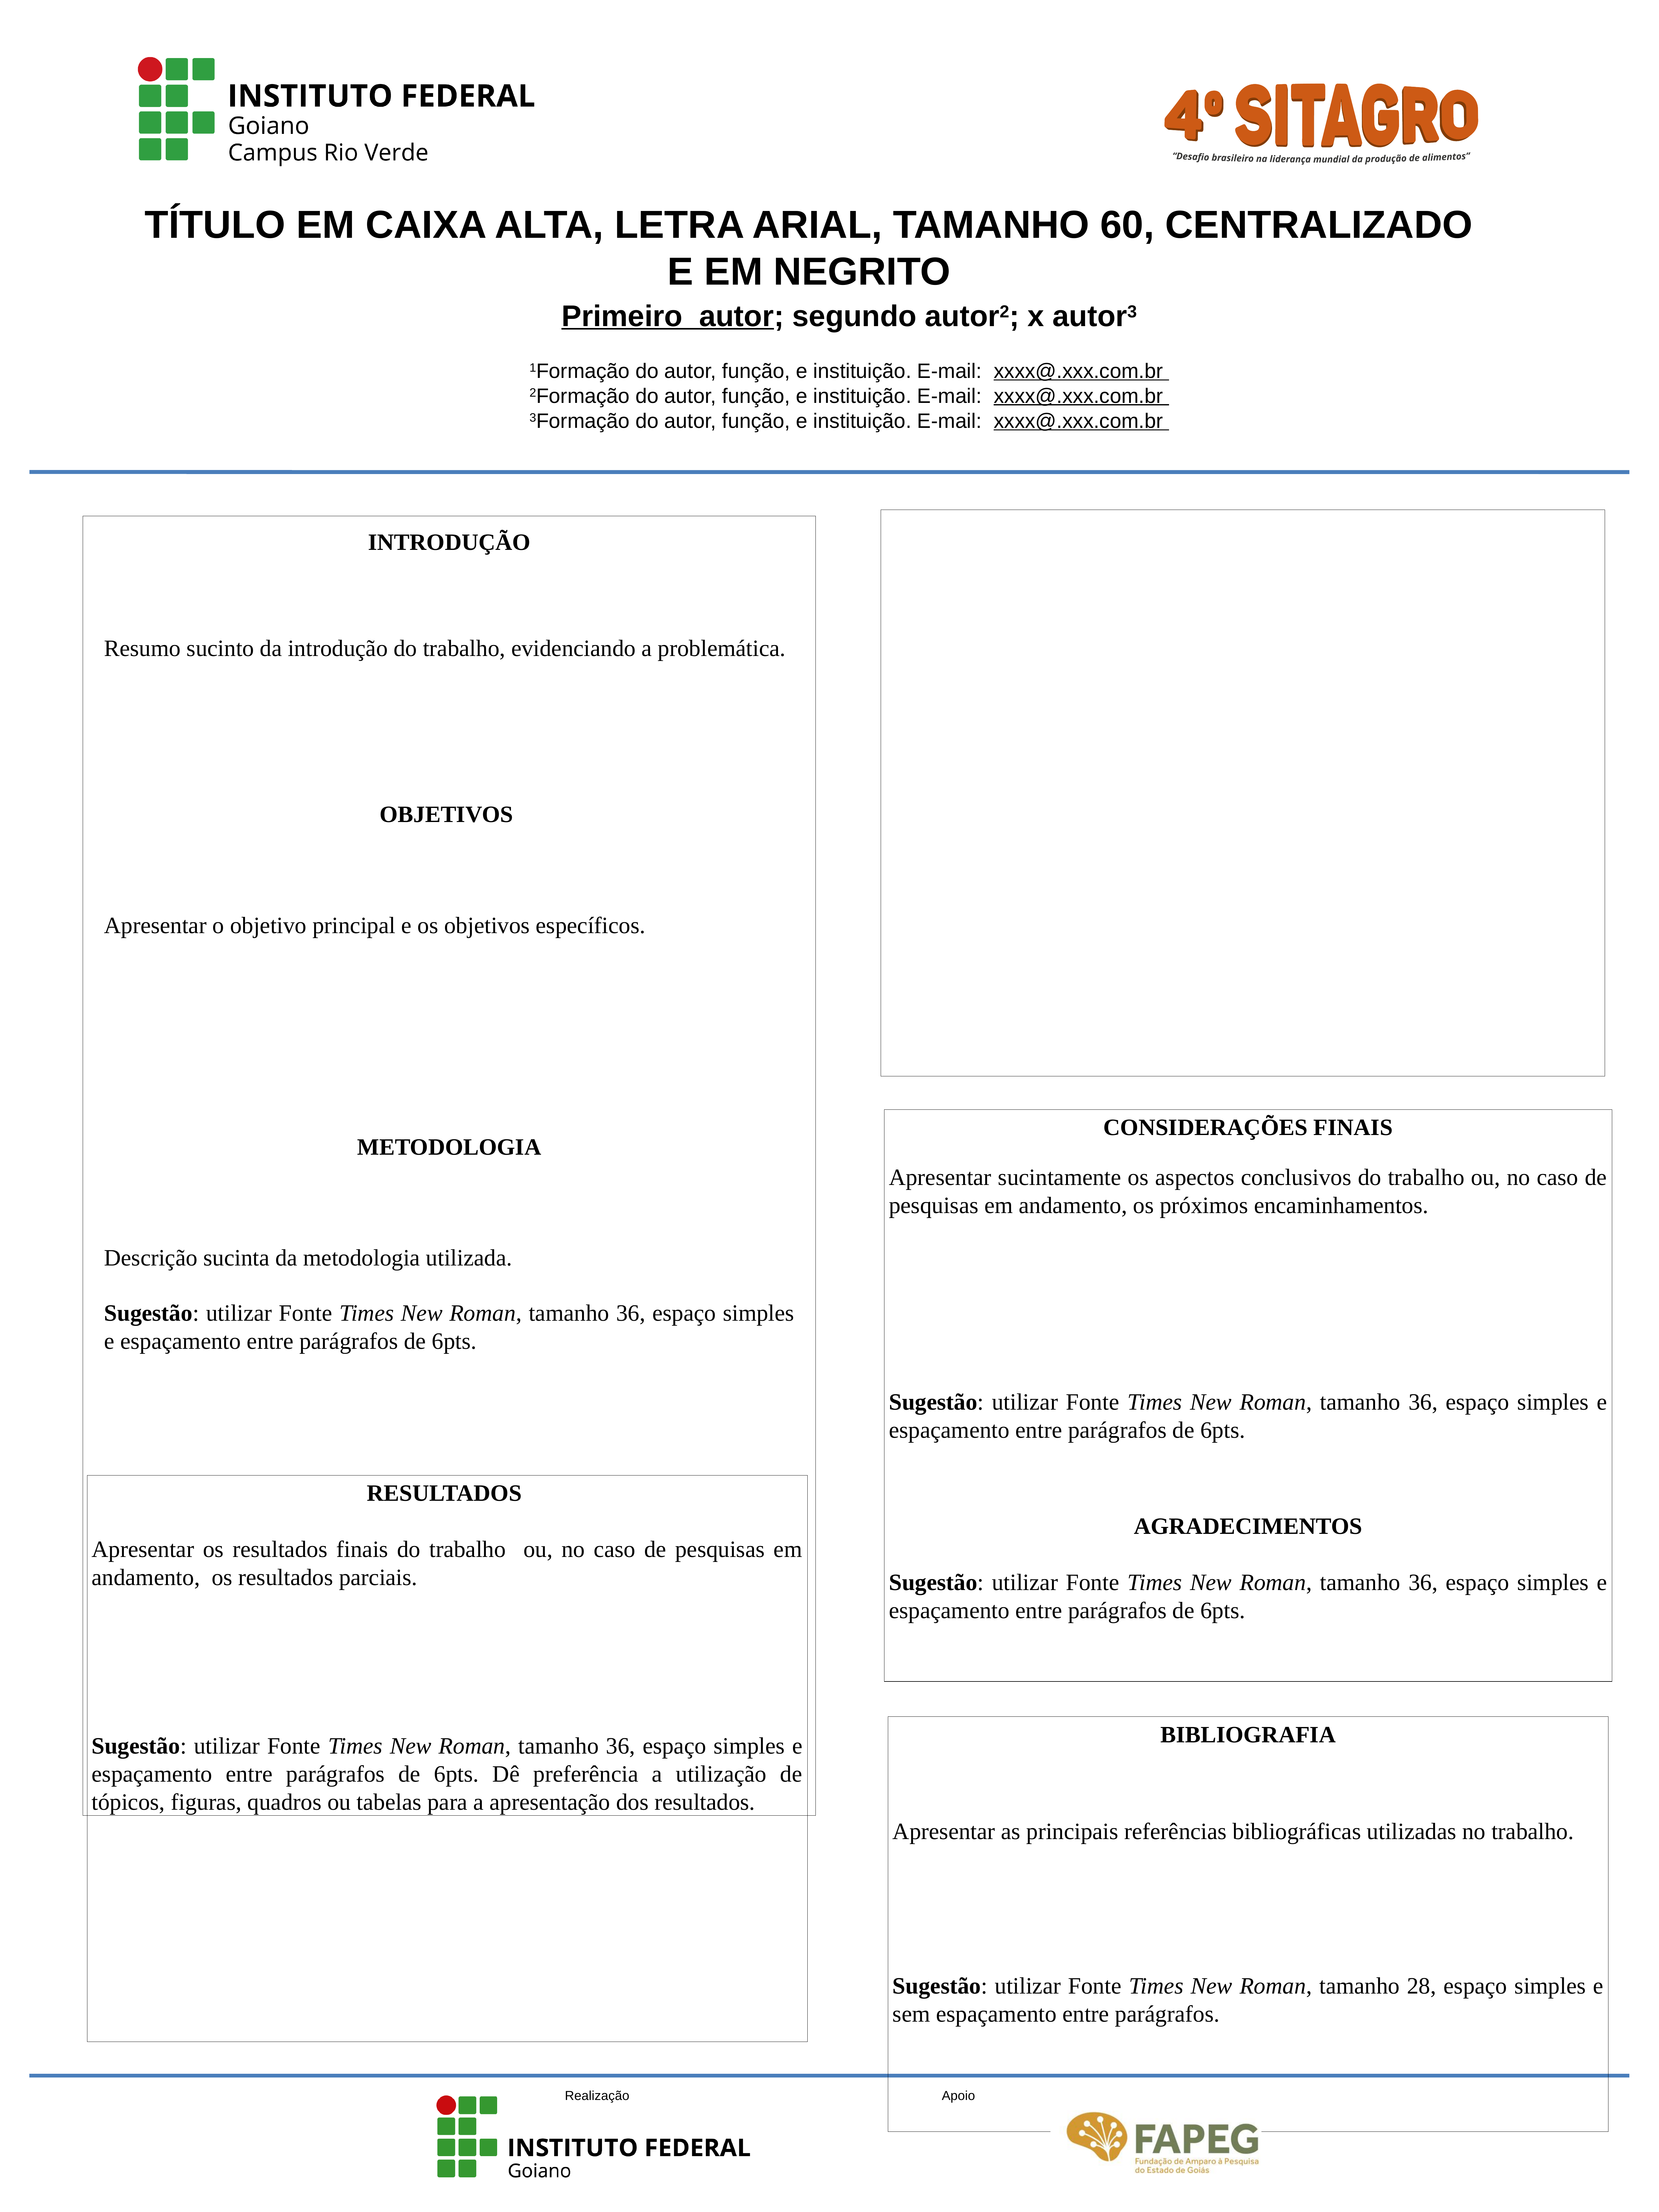

TÍTULO EM CAIXA ALTA, LETRA ARIAL, TAMANHO 60, CENTRALIZADO E EM NEGRITO
Realização
Apoio
Primeiro autor; segundo autor2; x autor3
1Formação do autor, função, e instituição. E-mail: xxxx@.xxx.com.br
2Formação do autor, função, e instituição. E-mail: xxxx@.xxx.com.br
3Formação do autor, função, e instituição. E-mail: xxxx@.xxx.com.br
RESULTADOS
Apresentar os resultados finais do trabalho ou, no caso de pesquisas em andamento, os resultados parciais.
Sugestão: utilizar Fonte Times New Roman, tamanho 36, espaço simples e espaçamento entre parágrafos de 6pts. Dê preferência a utilização de tópicos, figuras, quadros ou tabelas para a apresentação dos resultados.
# INTRODUÇÃO
Resumo sucinto da introdução do trabalho, evidenciando a problemática.
OBJETIVOS
Apresentar o objetivo principal e os objetivos específicos.
METODOLOGIA
Descrição sucinta da metodologia utilizada.
Sugestão: utilizar Fonte Times New Roman, tamanho 36, espaço simples e espaçamento entre parágrafos de 6pts.
CONSIDERAÇÕES FINAIS
Apresentar sucintamente os aspectos conclusivos do trabalho ou, no caso de pesquisas em andamento, os próximos encaminhamentos.
Sugestão: utilizar Fonte Times New Roman, tamanho 36, espaço simples e espaçamento entre parágrafos de 6pts.
AGRADECIMENTOS
Sugestão: utilizar Fonte Times New Roman, tamanho 36, espaço simples e espaçamento entre parágrafos de 6pts.
RESULTADOS
Apresentar os resultados finais do trabalho ou, no caso de pesquisas em andamento, os resultados parciais.
Sugestão: utilizar Fonte Times New Roman, tamanho 36, espaço simples e espaçamento entre parágrafos de 6pts. Dê preferência a utilização de tópicos, figuras, quadros ou tabelas para a apresentação dos resultados.
BIBLIOGRAFIA
Apresentar as principais referências bibliográficas utilizadas no trabalho.
Sugestão: utilizar Fonte Times New Roman, tamanho 28, espaço simples e sem espaçamento entre parágrafos.